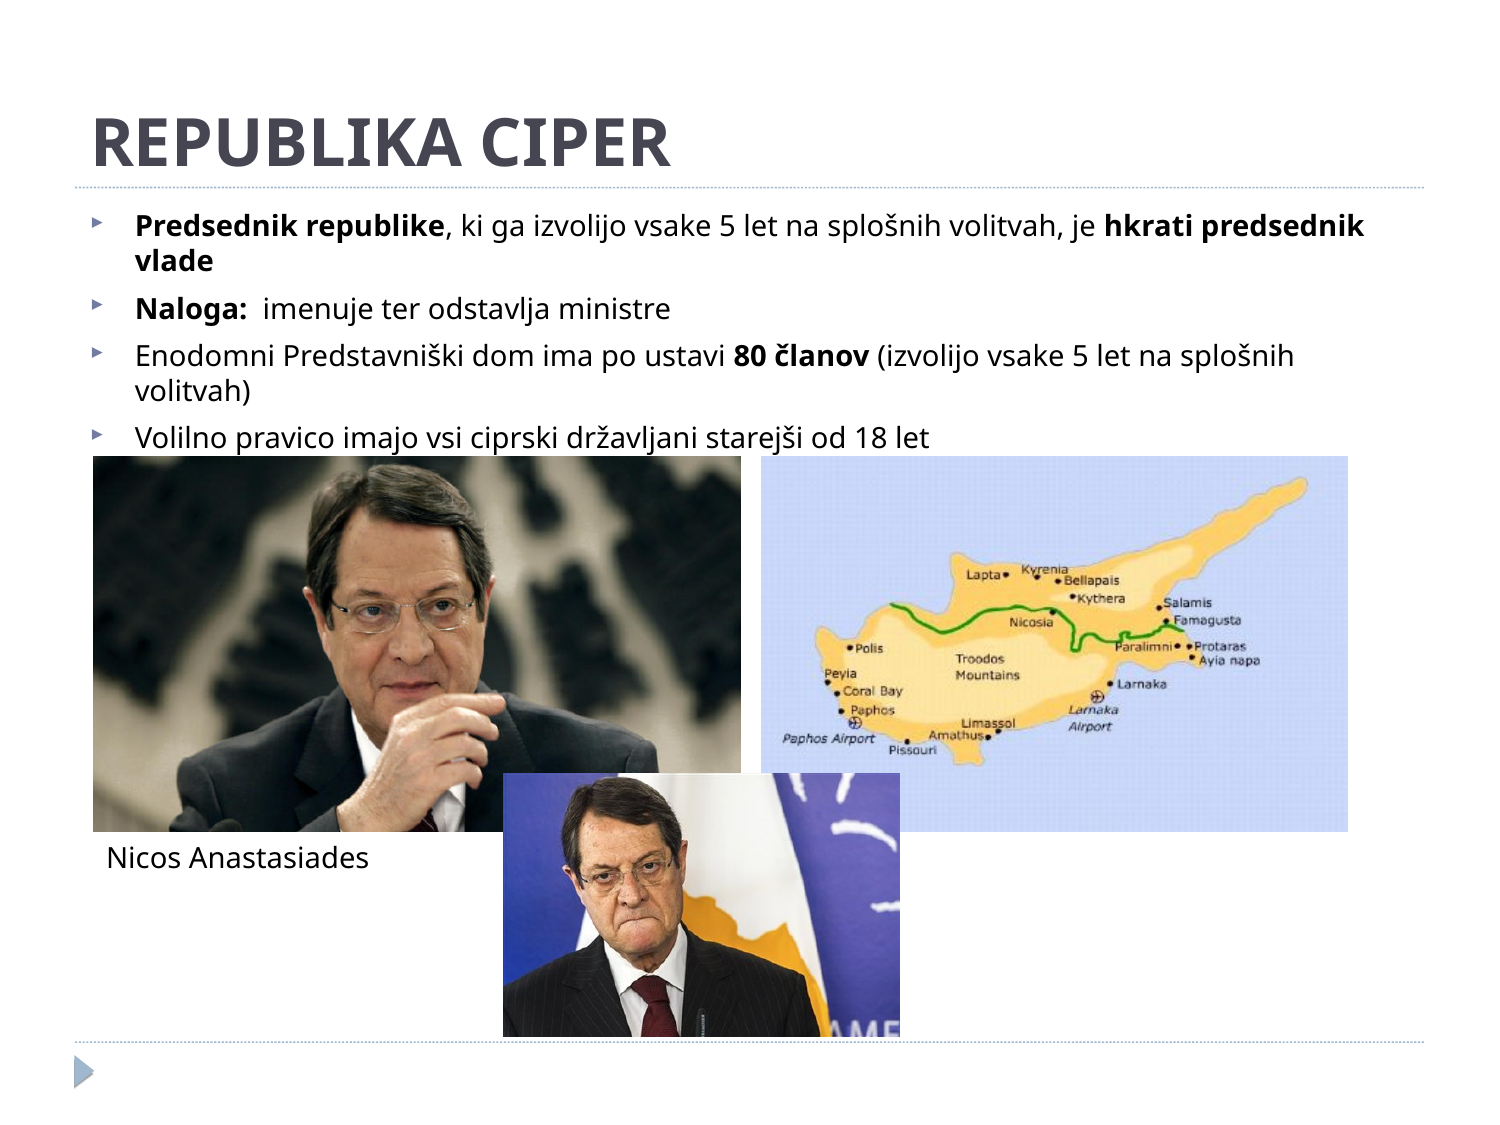

# REPUBLIKA CIPER
Predsednik republike, ki ga izvolijo vsake 5 let na splošnih volitvah, je hkrati predsednik vlade
Naloga: imenuje ter odstavlja ministre
Enodomni Predstavniški dom ima po ustavi 80 članov (izvolijo vsake 5 let na splošnih volitvah)
Volilno pravico imajo vsi ciprski državljani starejši od 18 let
Nicos Anastasiades